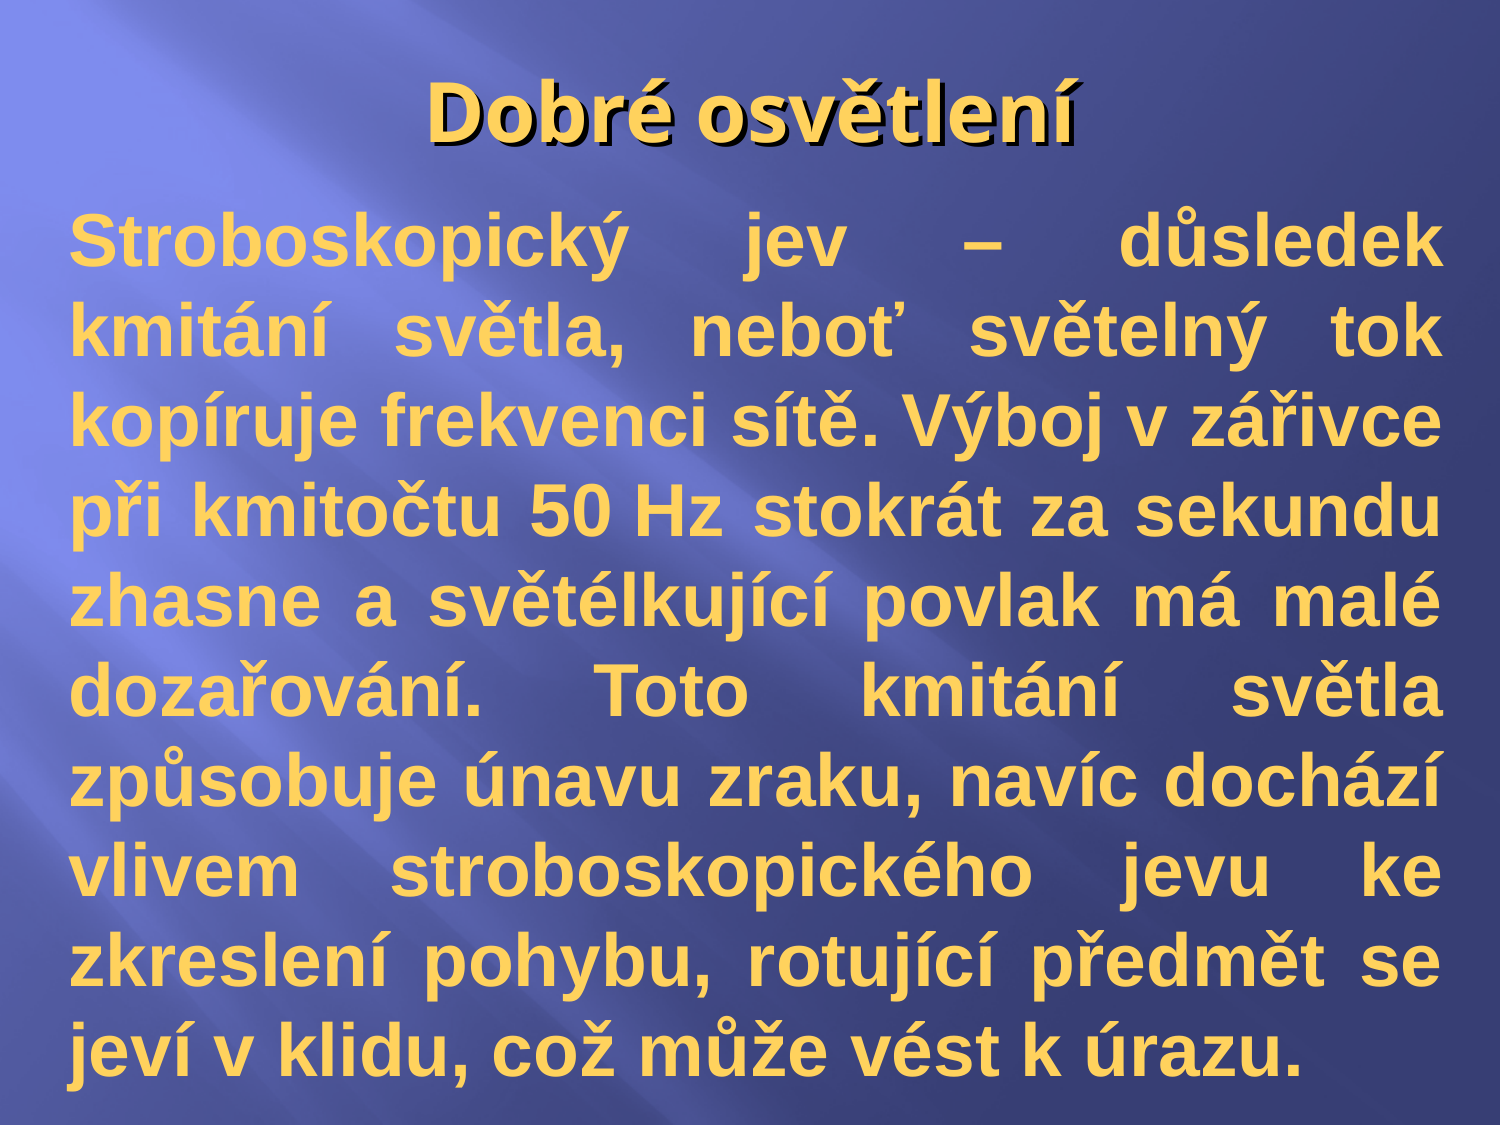

# Dobré osvětlení
Stroboskopický jev – důsledek kmitání světla, neboť světelný tok kopíruje frekvenci sítě. Výboj v zářivce při kmitočtu 50 Hz stokrát za sekundu zhasne a světélkující povlak má malé dozařování. Toto kmitání světla způsobuje únavu zraku, navíc dochází vlivem stroboskopického jevu ke zkreslení pohybu, rotující předmět se jeví v klidu, což může vést k úrazu.